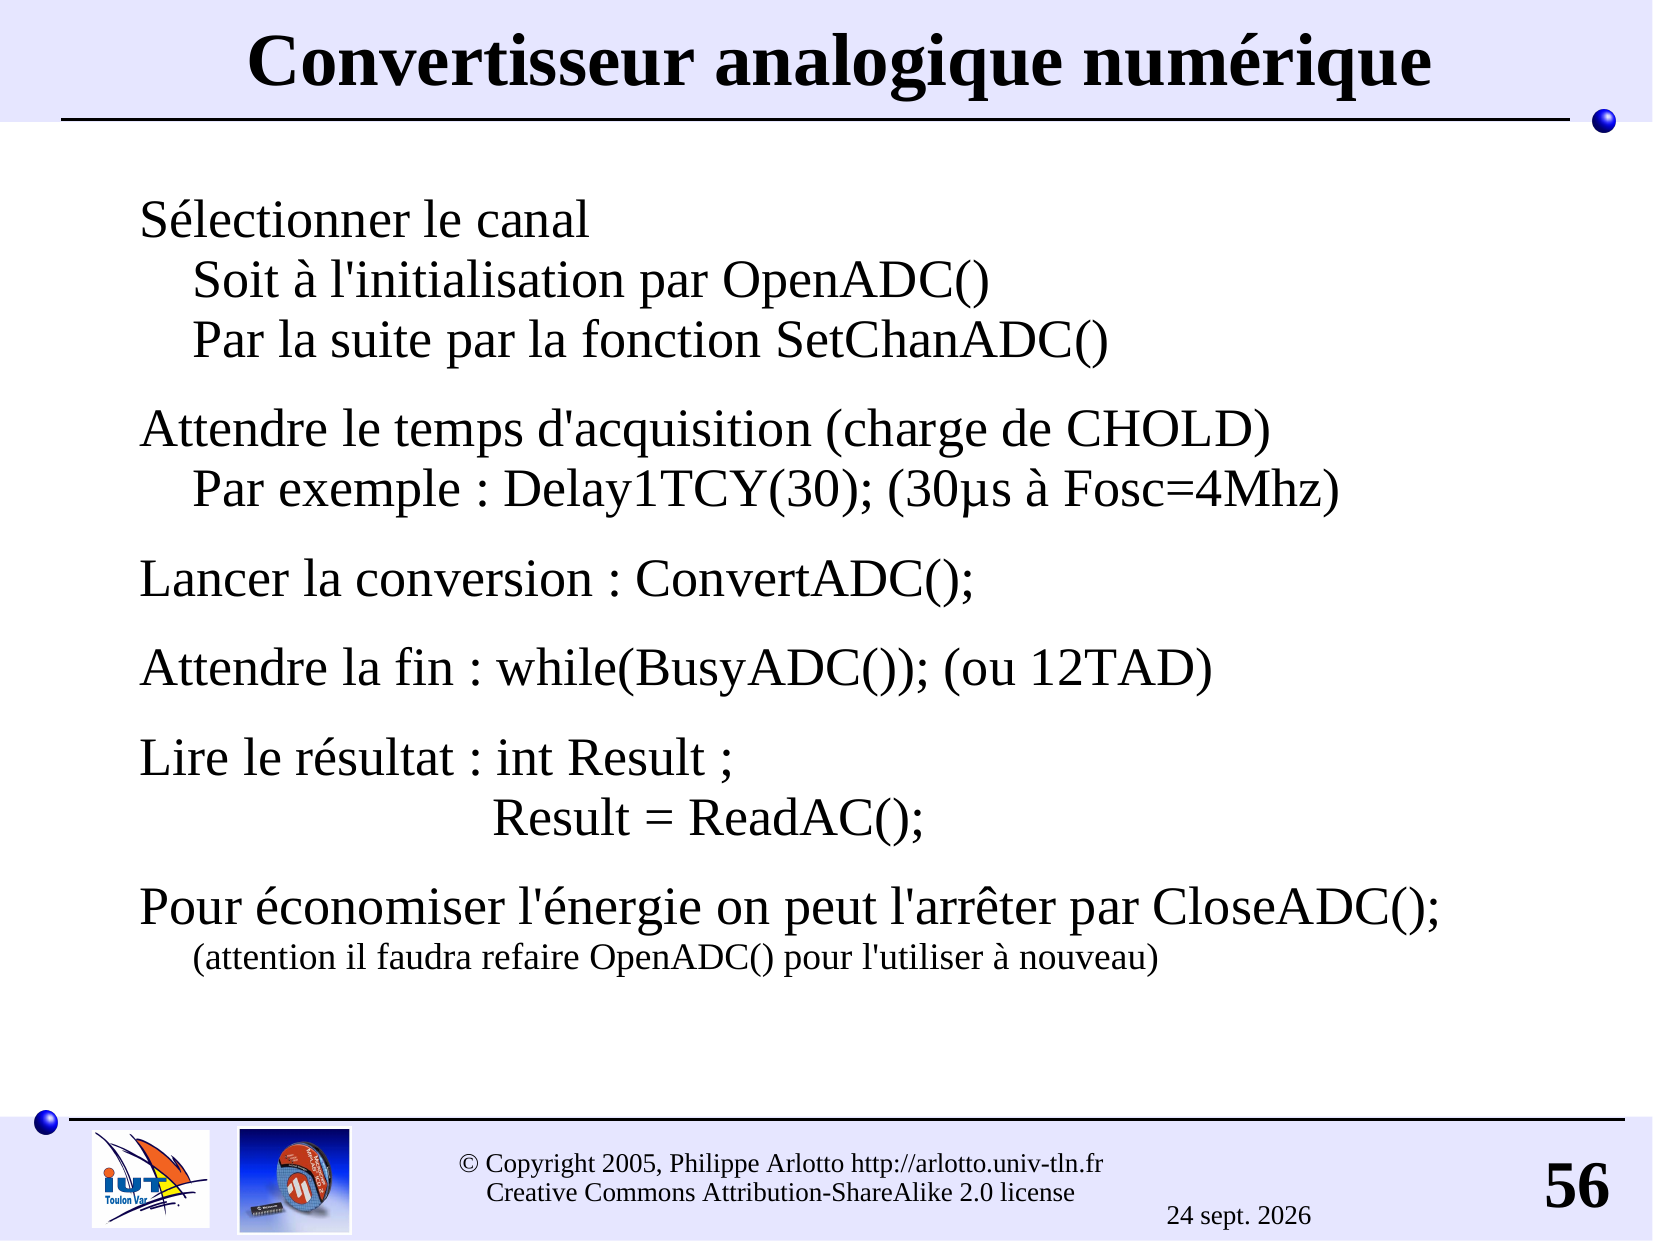

# Convertisseur analogique numérique
Sélectionner le canal
Soit à l'initialisation par OpenADC()
Par la suite par la fonction SetChanADC()
Attendre le temps d'acquisition (charge de CHOLD)
Par exemple : Delay1TCY(30); (30µs à Fosc=4Mhz)
Lancer la conversion : ConvertADC();
Attendre la fin : while(BusyADC()); (ou 12TAD)
Lire le résultat : int Result ;
				Result = ReadAC();
Pour économiser l'énergie on peut l'arrêter par CloseADC();
(attention il faudra refaire OpenADC() pour l'utiliser à nouveau)